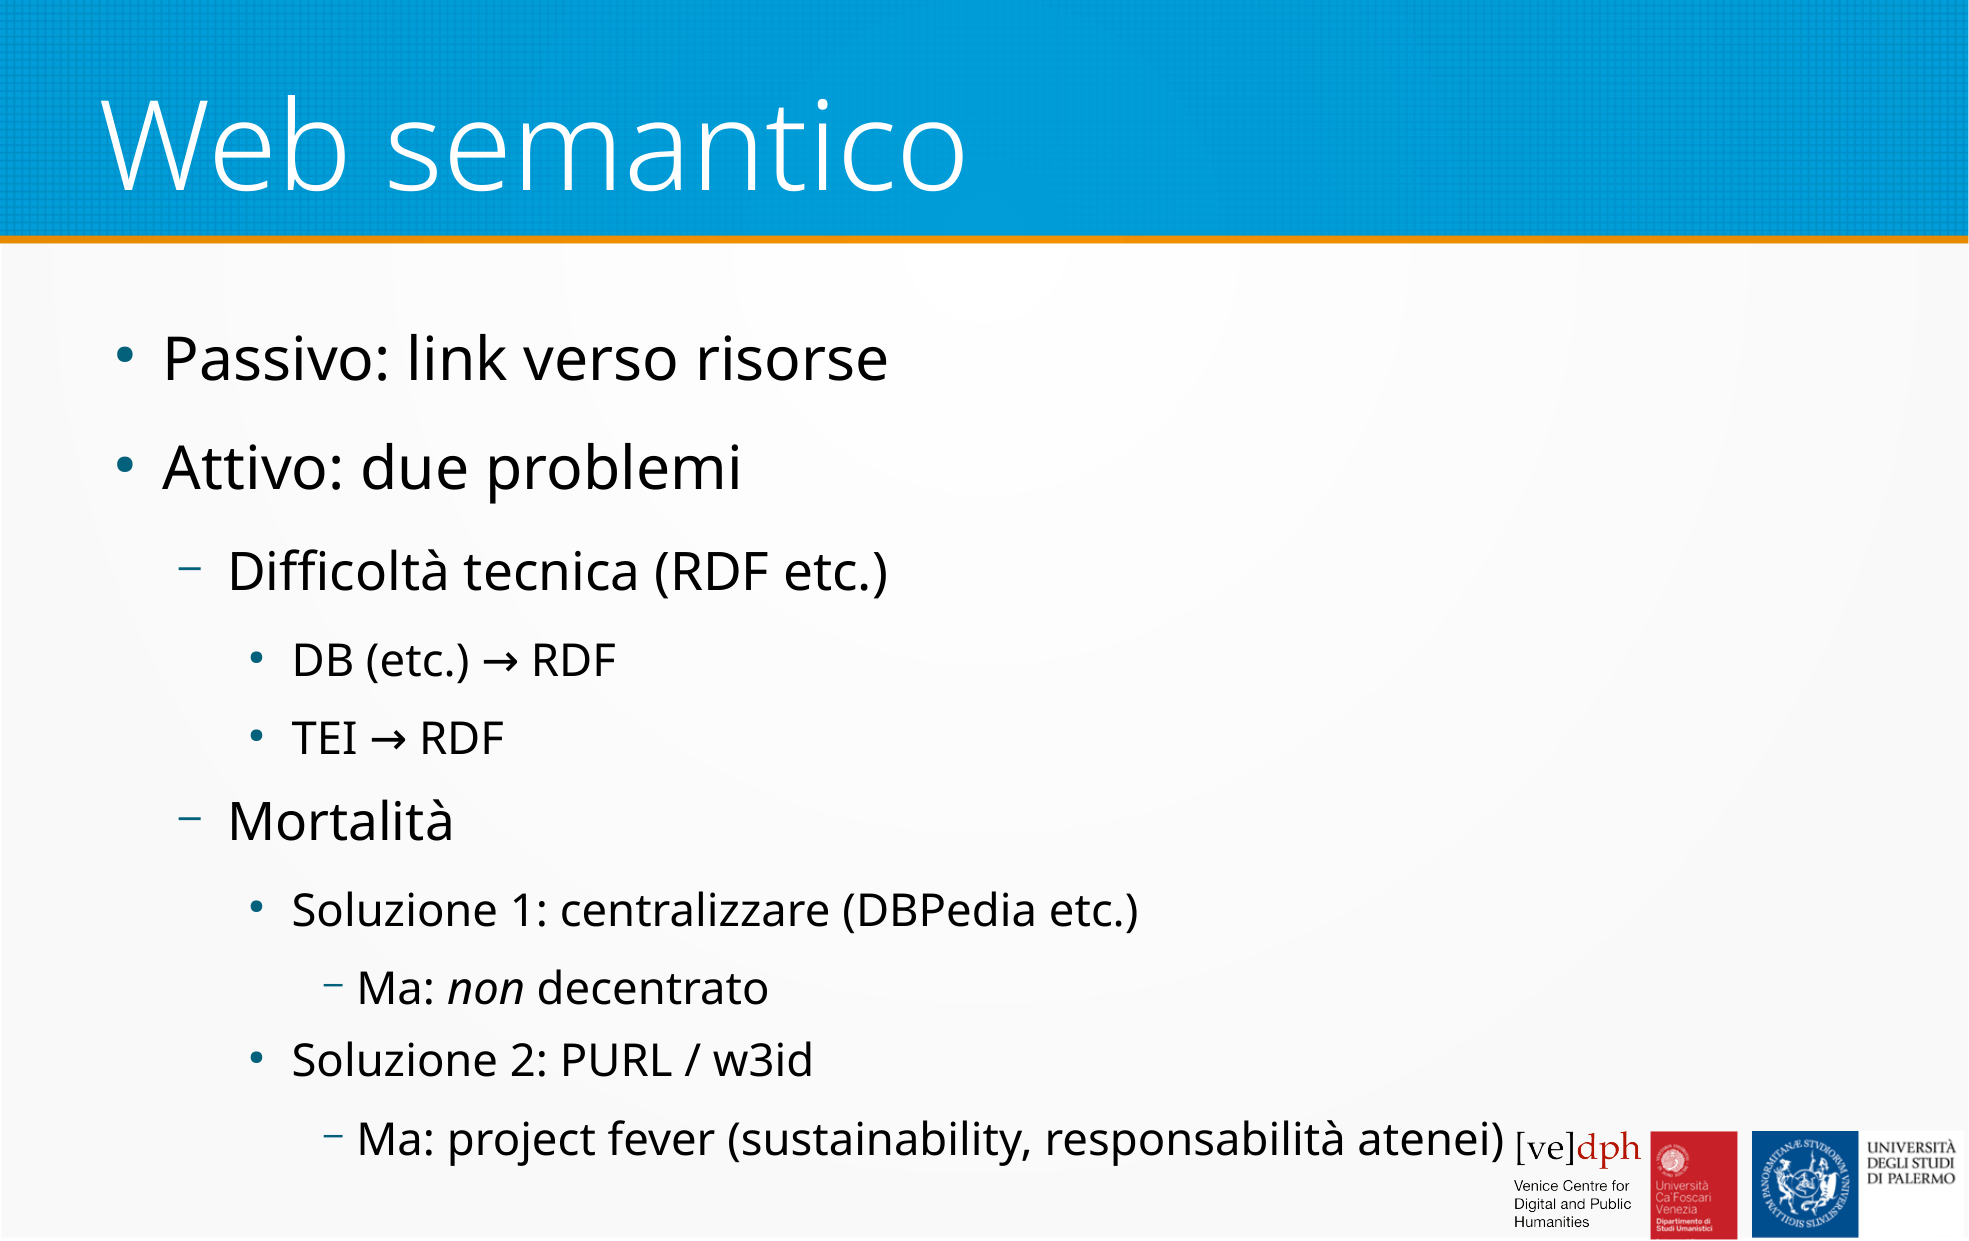

# Web semantico
Passivo: link verso risorse
Attivo: due problemi
Difficoltà tecnica (RDF etc.)
DB (etc.) → RDF
TEI → RDF
Mortalità
Soluzione 1: centralizzare (DBPedia etc.)
Ma: non decentrato
Soluzione 2: PURL / w3id
Ma: project fever (sustainability, responsabilità atenei)